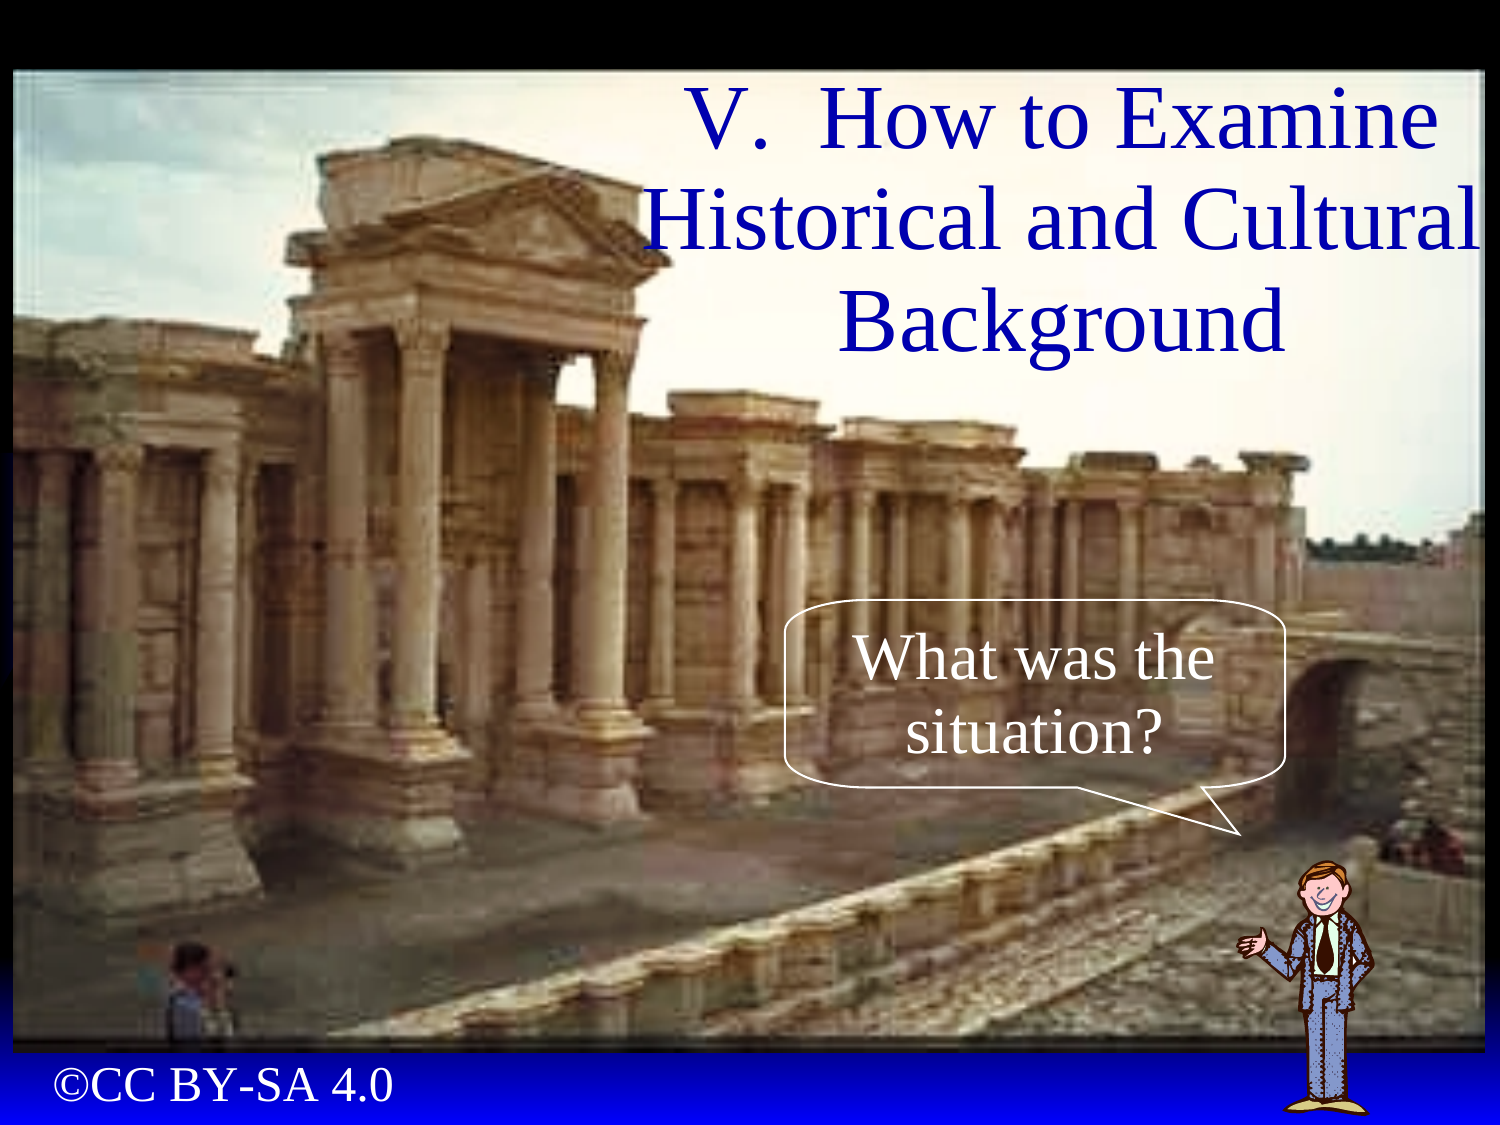

# V. How to Examine Historical and Cultural Background
What was the
situation?
©CC BY-SA 4.0